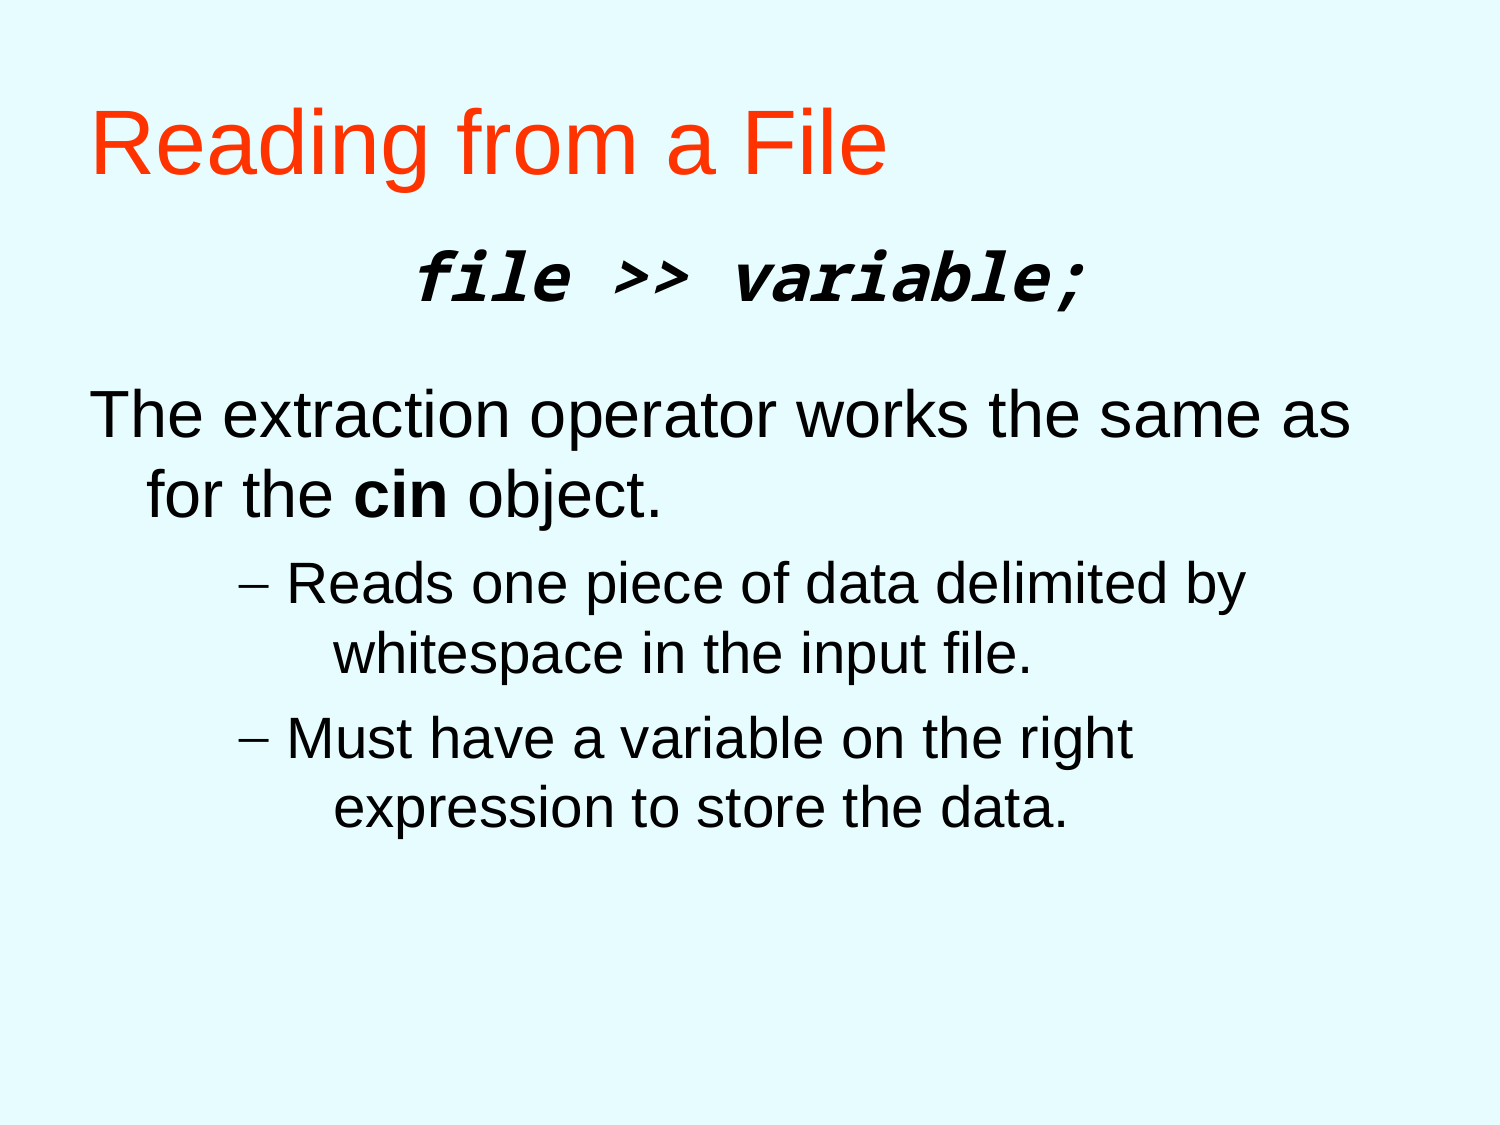

# Reading from a File
file >> variable;
The extraction operator works the same as for the cin object.
Reads one piece of data delimited by whitespace in the input file.
Must have a variable on the right expression to store the data.